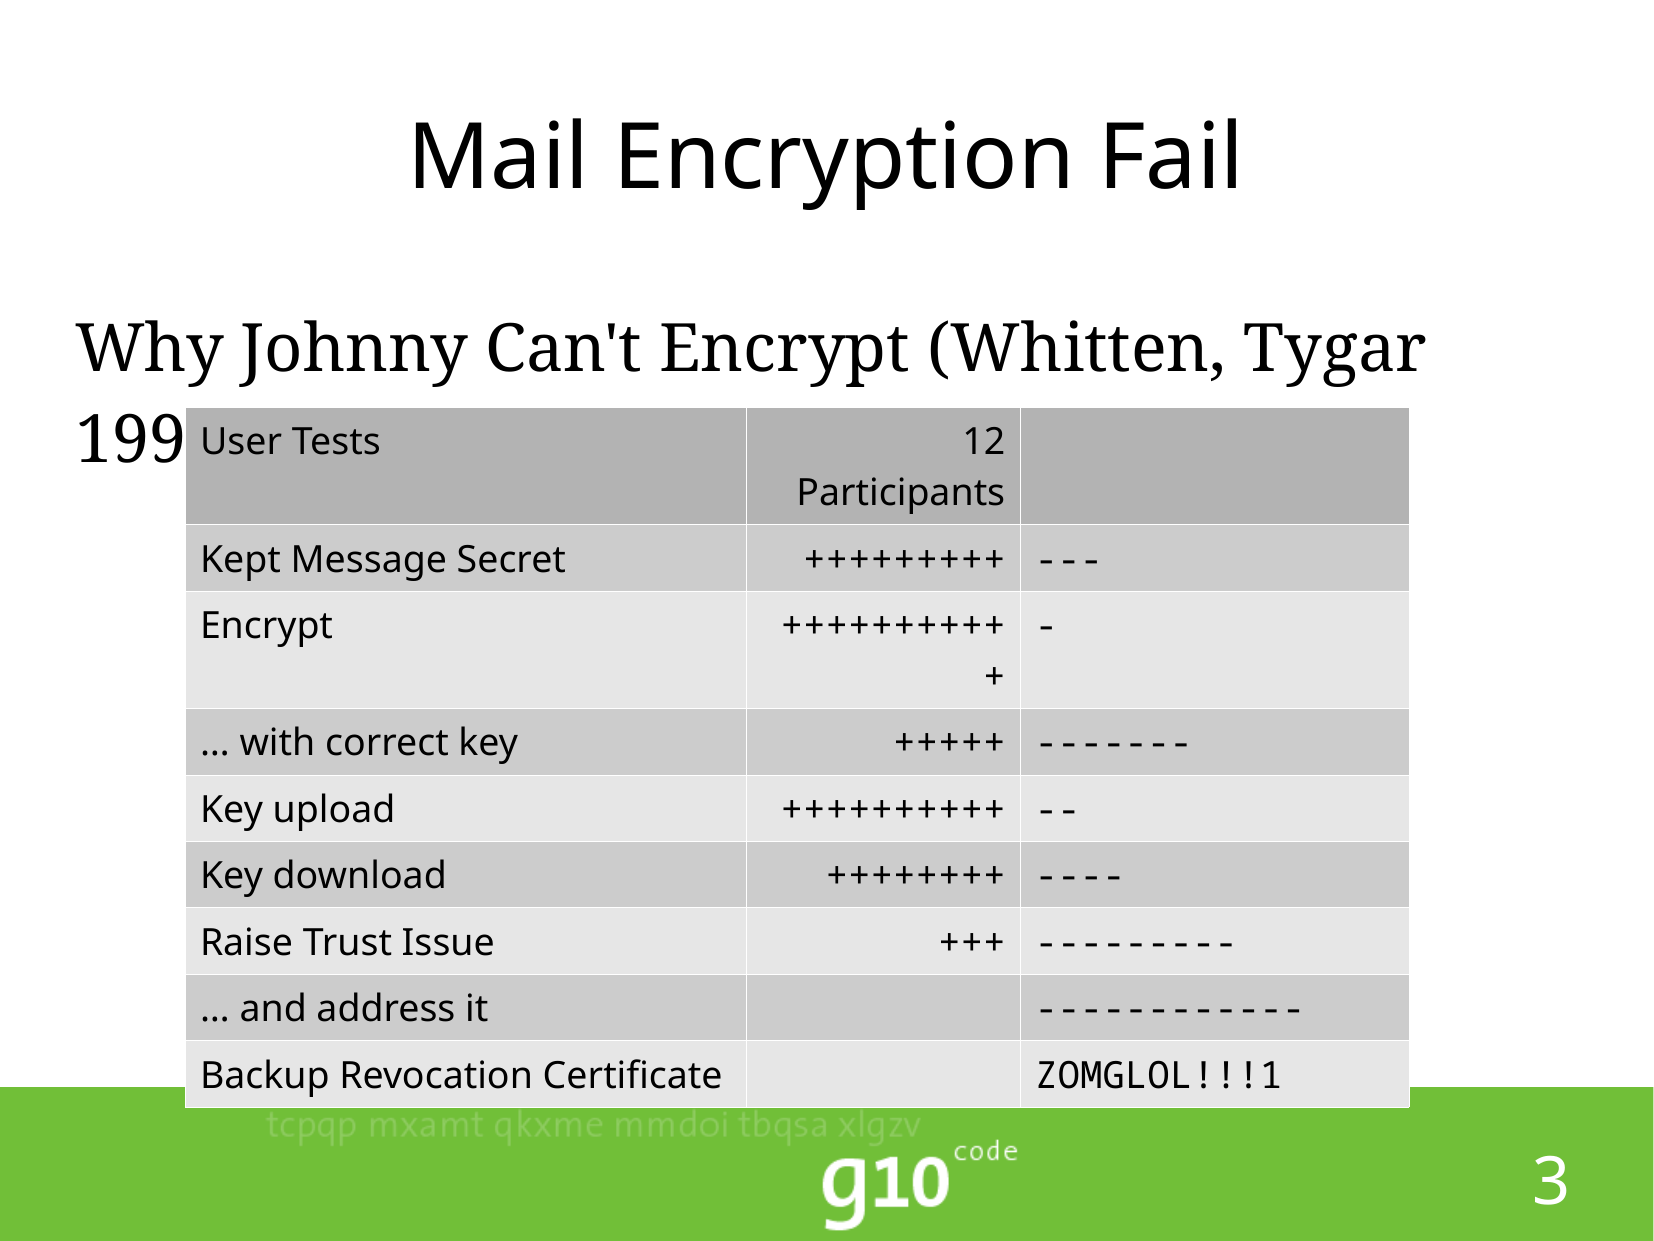

# Mail Encryption Fail
Why Johnny Can't Encrypt (Whitten, Tygar 1999):
| User Tests | 12 Participants | |
| --- | --- | --- |
| Kept Message Secret | +++++++++ | --- |
| Encrypt | +++++++++++ | - |
| … with correct key | +++++ | ------- |
| Key upload | ++++++++++ | -- |
| Key download | ++++++++ | ---- |
| Raise Trust Issue | +++ | --------- |
| … and address it | | ------------ |
| Backup Revocation Certificate | | ZOMGLOL!!!1 |
3